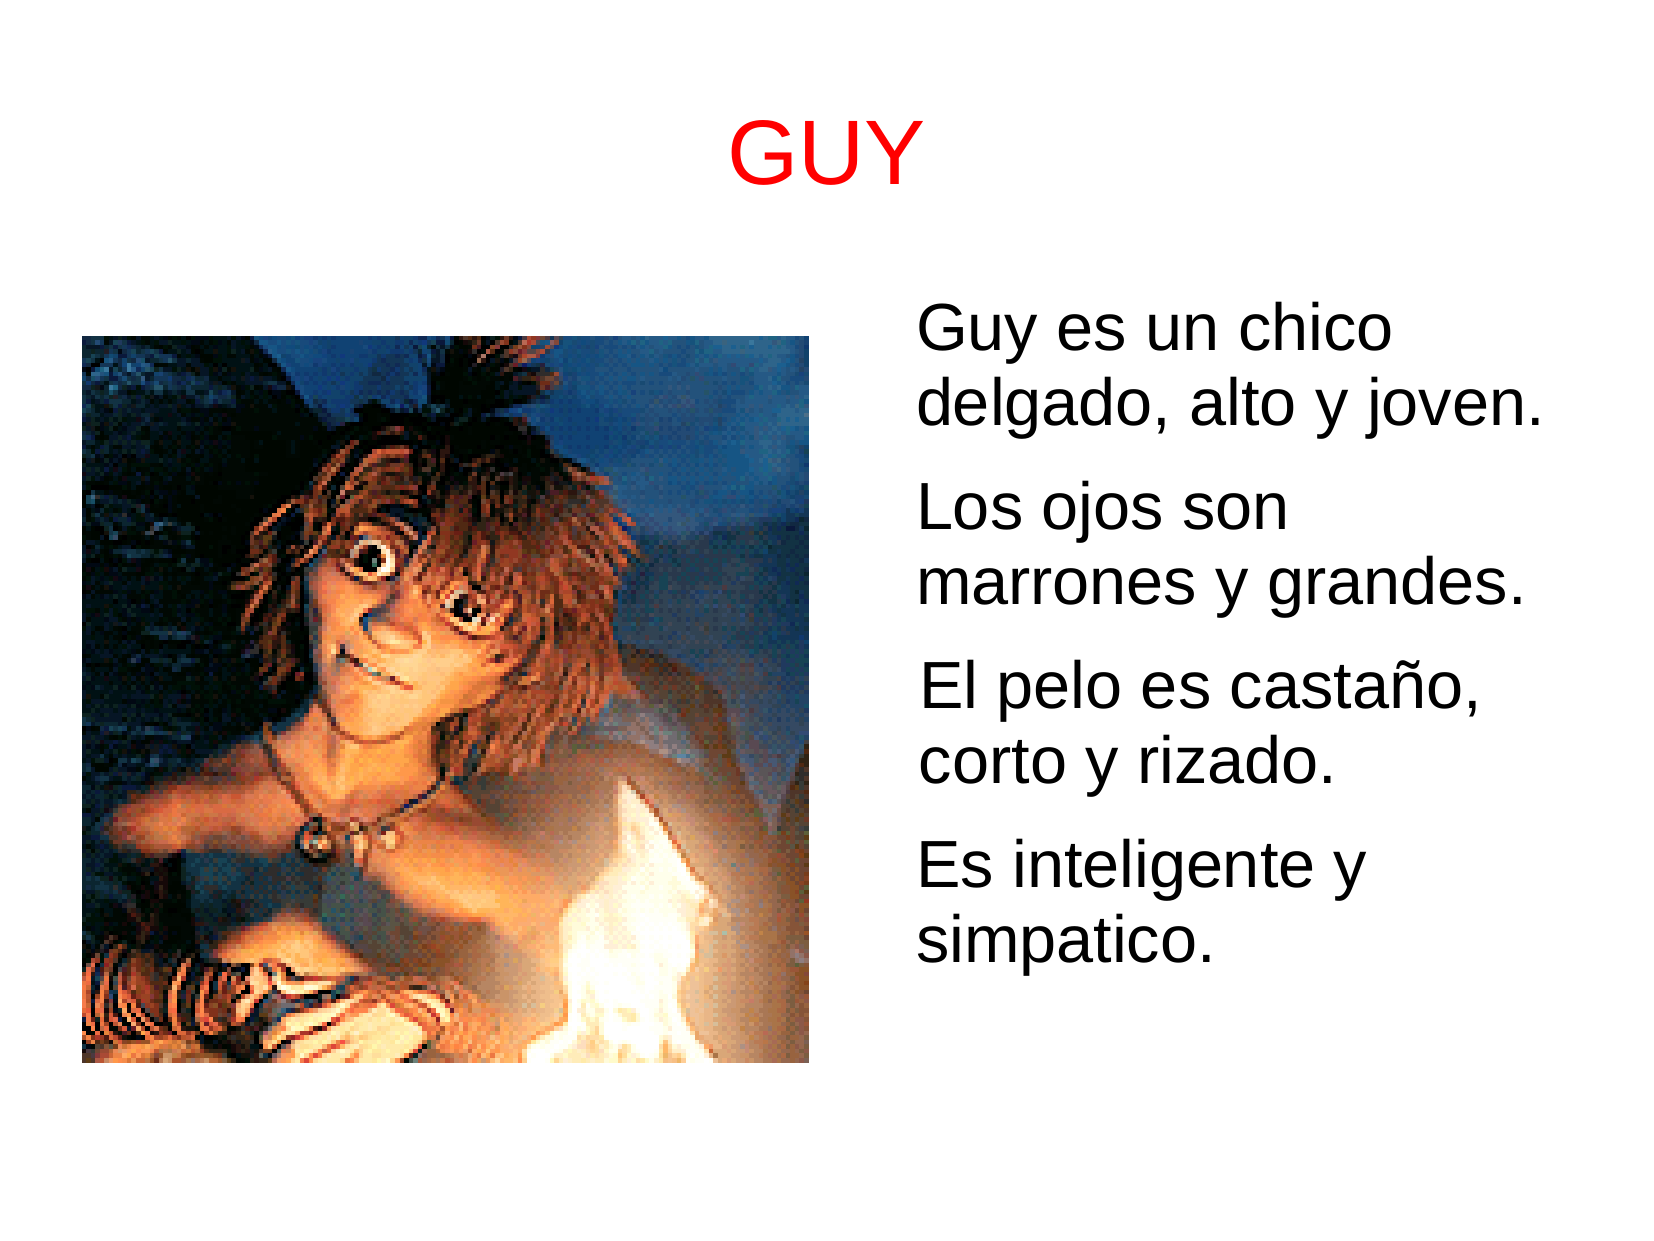

# GUY
Guy es un chico delgado, alto y joven.
Los ojos son marrones y grandes.
 El pelo es castaño, 	corto y rizado.
Es inteligente y simpatico.